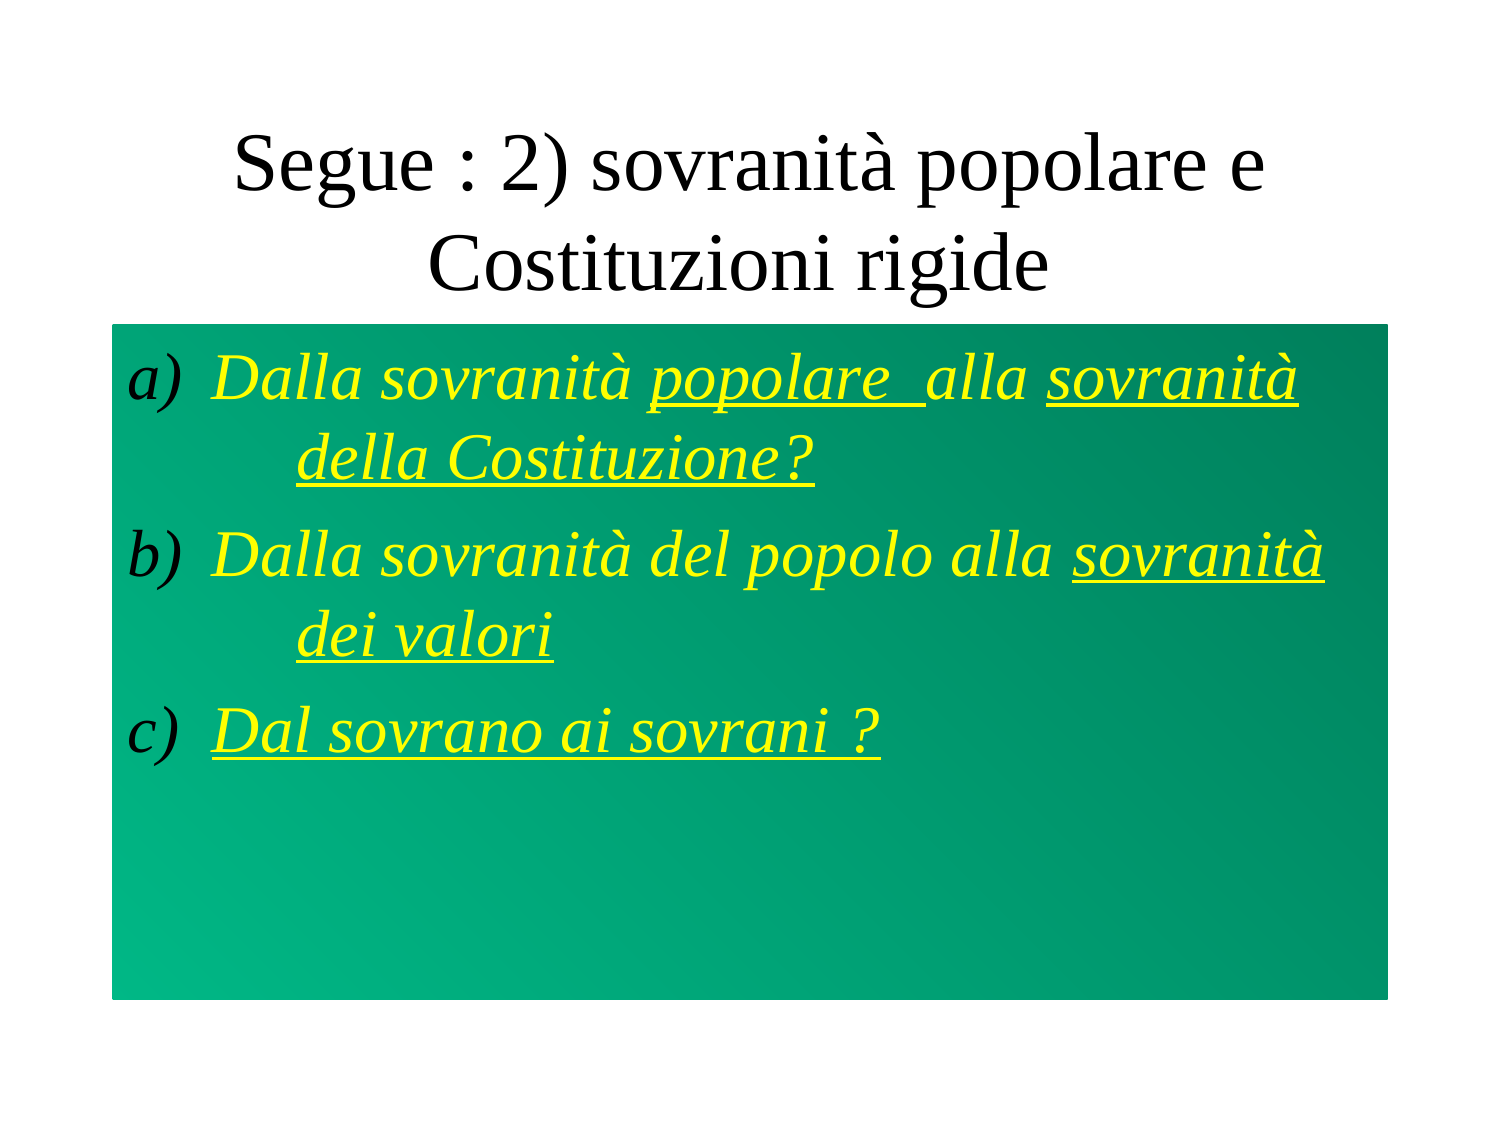

# Segue : 2) sovranità popolare e Costituzioni rigide
Dalla sovranità popolare alla sovranità della Costituzione?
Dalla sovranità del popolo alla sovranità dei valori
Dal sovrano ai sovrani ?